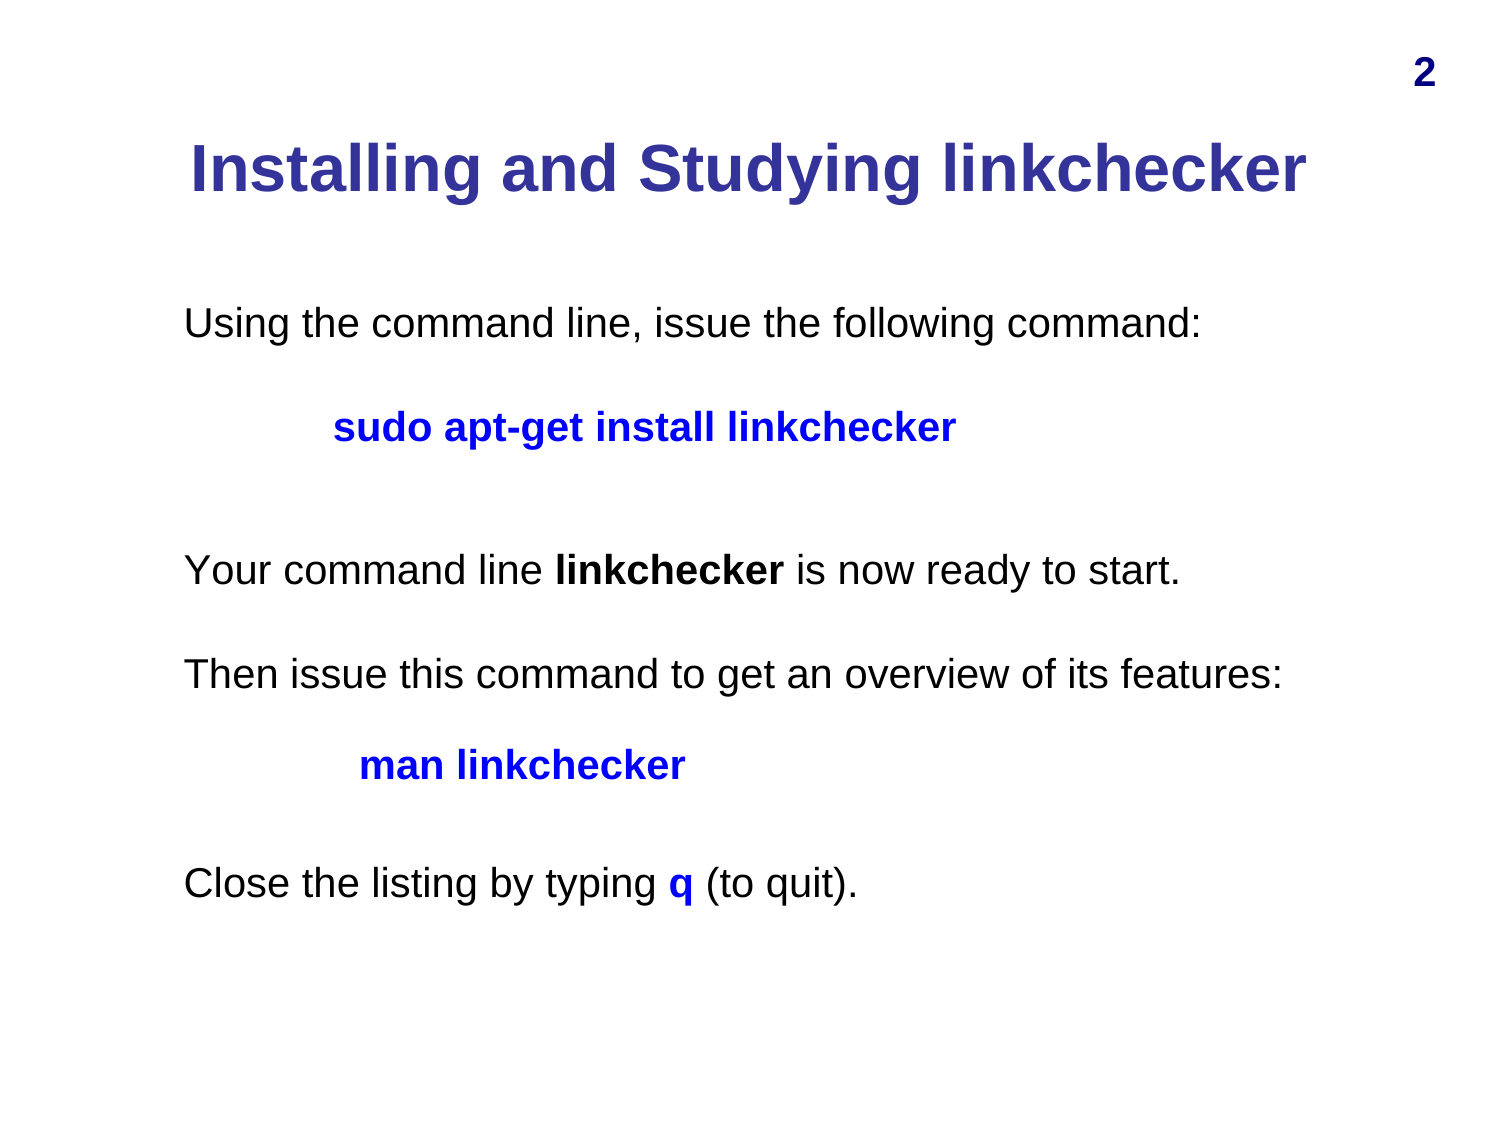

2
# Installing and Studying linkchecker
Using the command line, issue the following command:
 sudo apt-get install linkchecker
Your command line linkchecker is now ready to start.
Then issue this command to get an overview of its features:
Close the listing by typing q (to quit).
man linkchecker